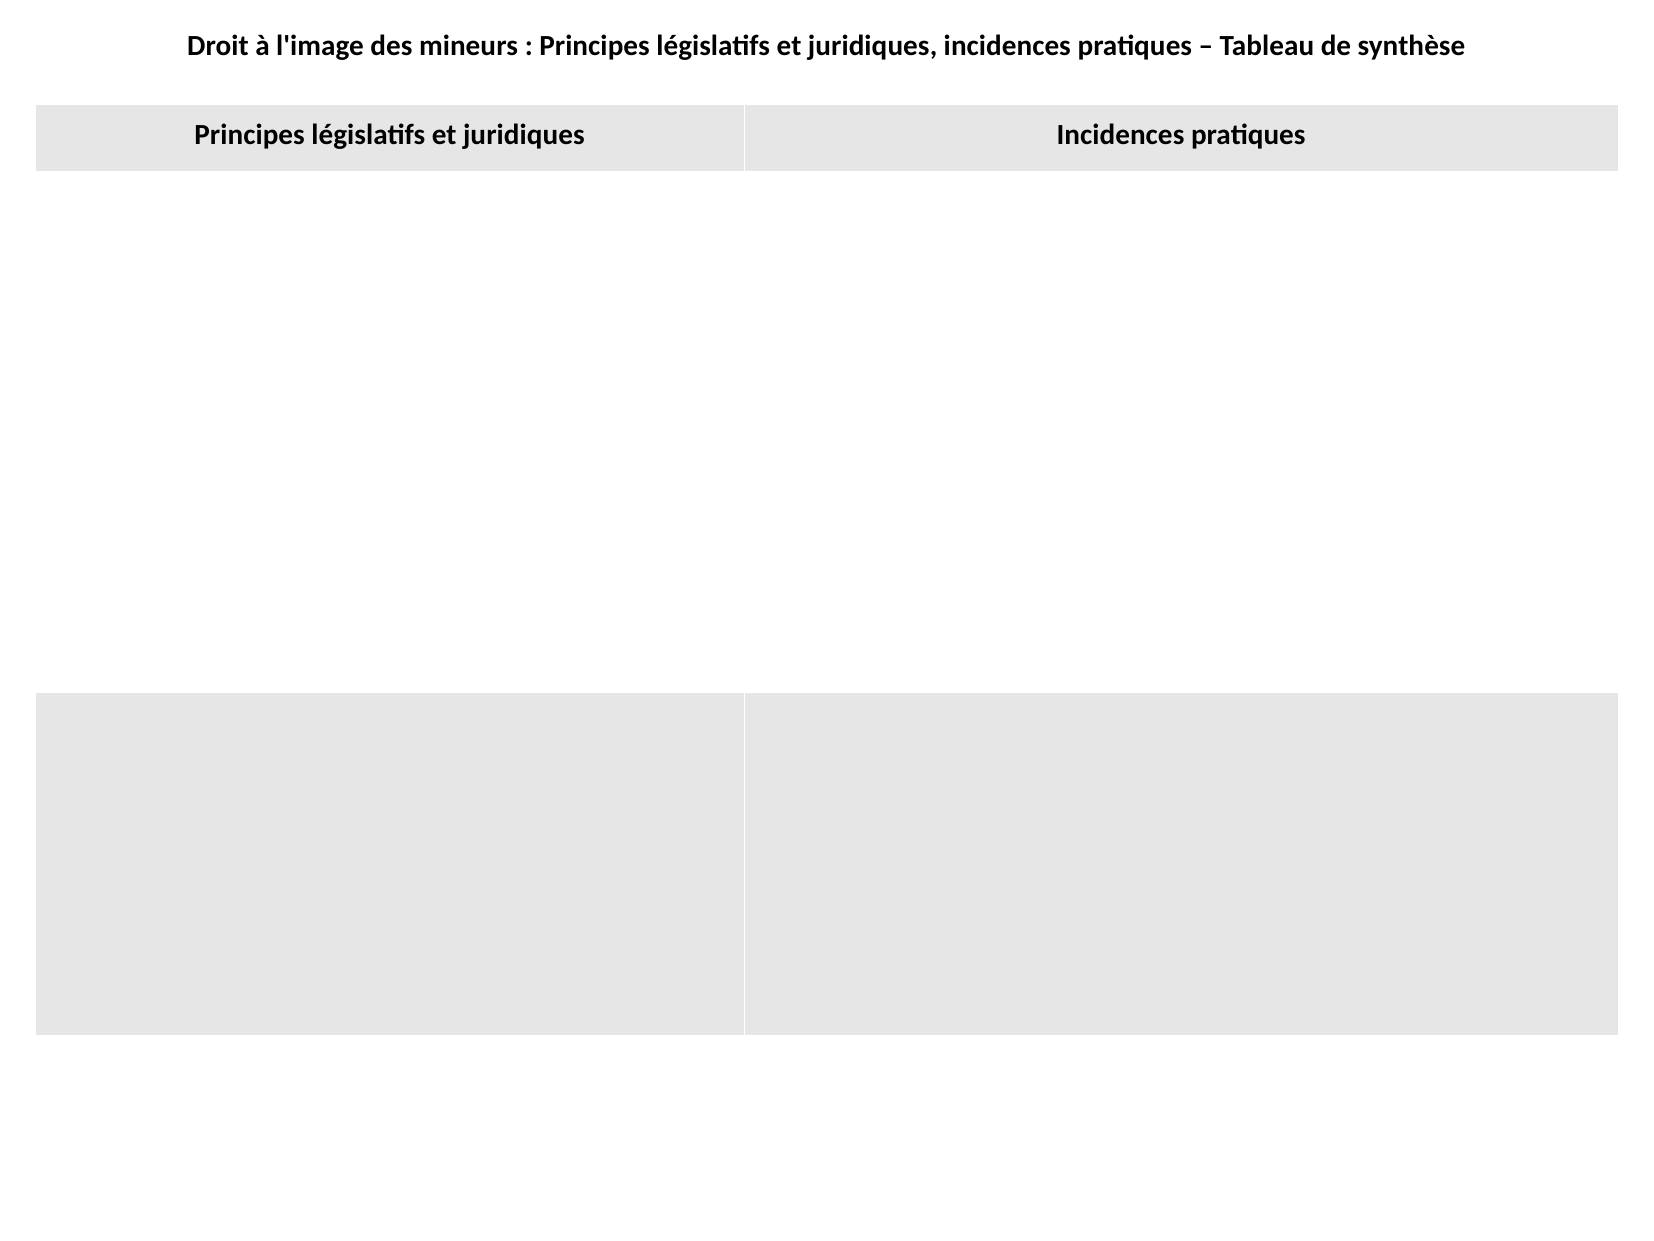

| Droit à l'image des mineurs : Principes législatifs et juridiques, incidences pratiques – Tableau de synthèse | |
| --- | --- |
| Principes législatifs et juridiques | Incidences pratiques |
| | |
| | |
| | |